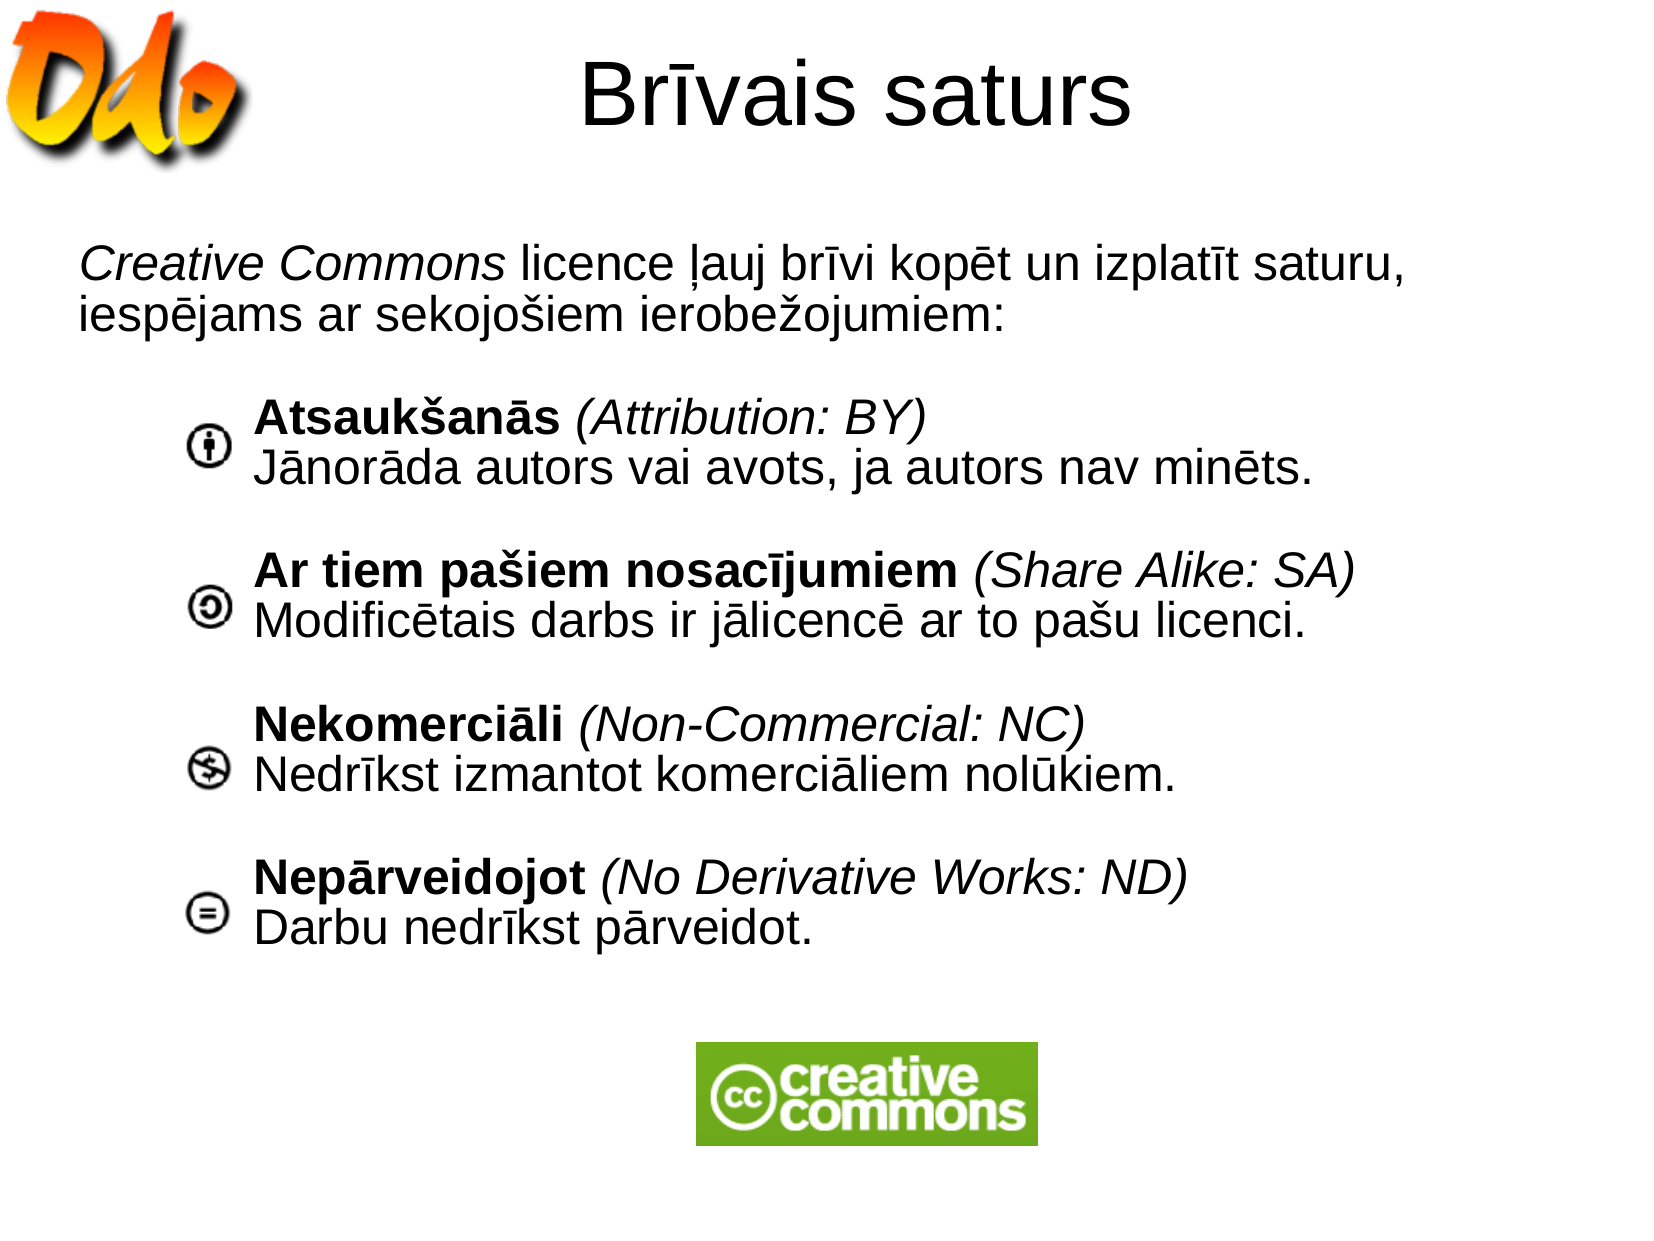

# Brīvais saturs
Creative Commons licence ļauj brīvi kopēt un izplatīt saturu, iespējams ar sekojošiem ierobežojumiem:
Atsaukšanās (Attribution: BY)
Jānorāda autors vai avots, ja autors nav minēts.
Ar tiem pašiem nosacījumiem (Share Alike: SA)
Modificētais darbs ir jālicencē ar to pašu licenci.
Nekomerciāli (Non-Commercial: NC)
Nedrīkst izmantot komerciāliem nolūkiem.
Nepārveidojot (No Derivative Works: ND)
Darbu nedrīkst pārveidot.